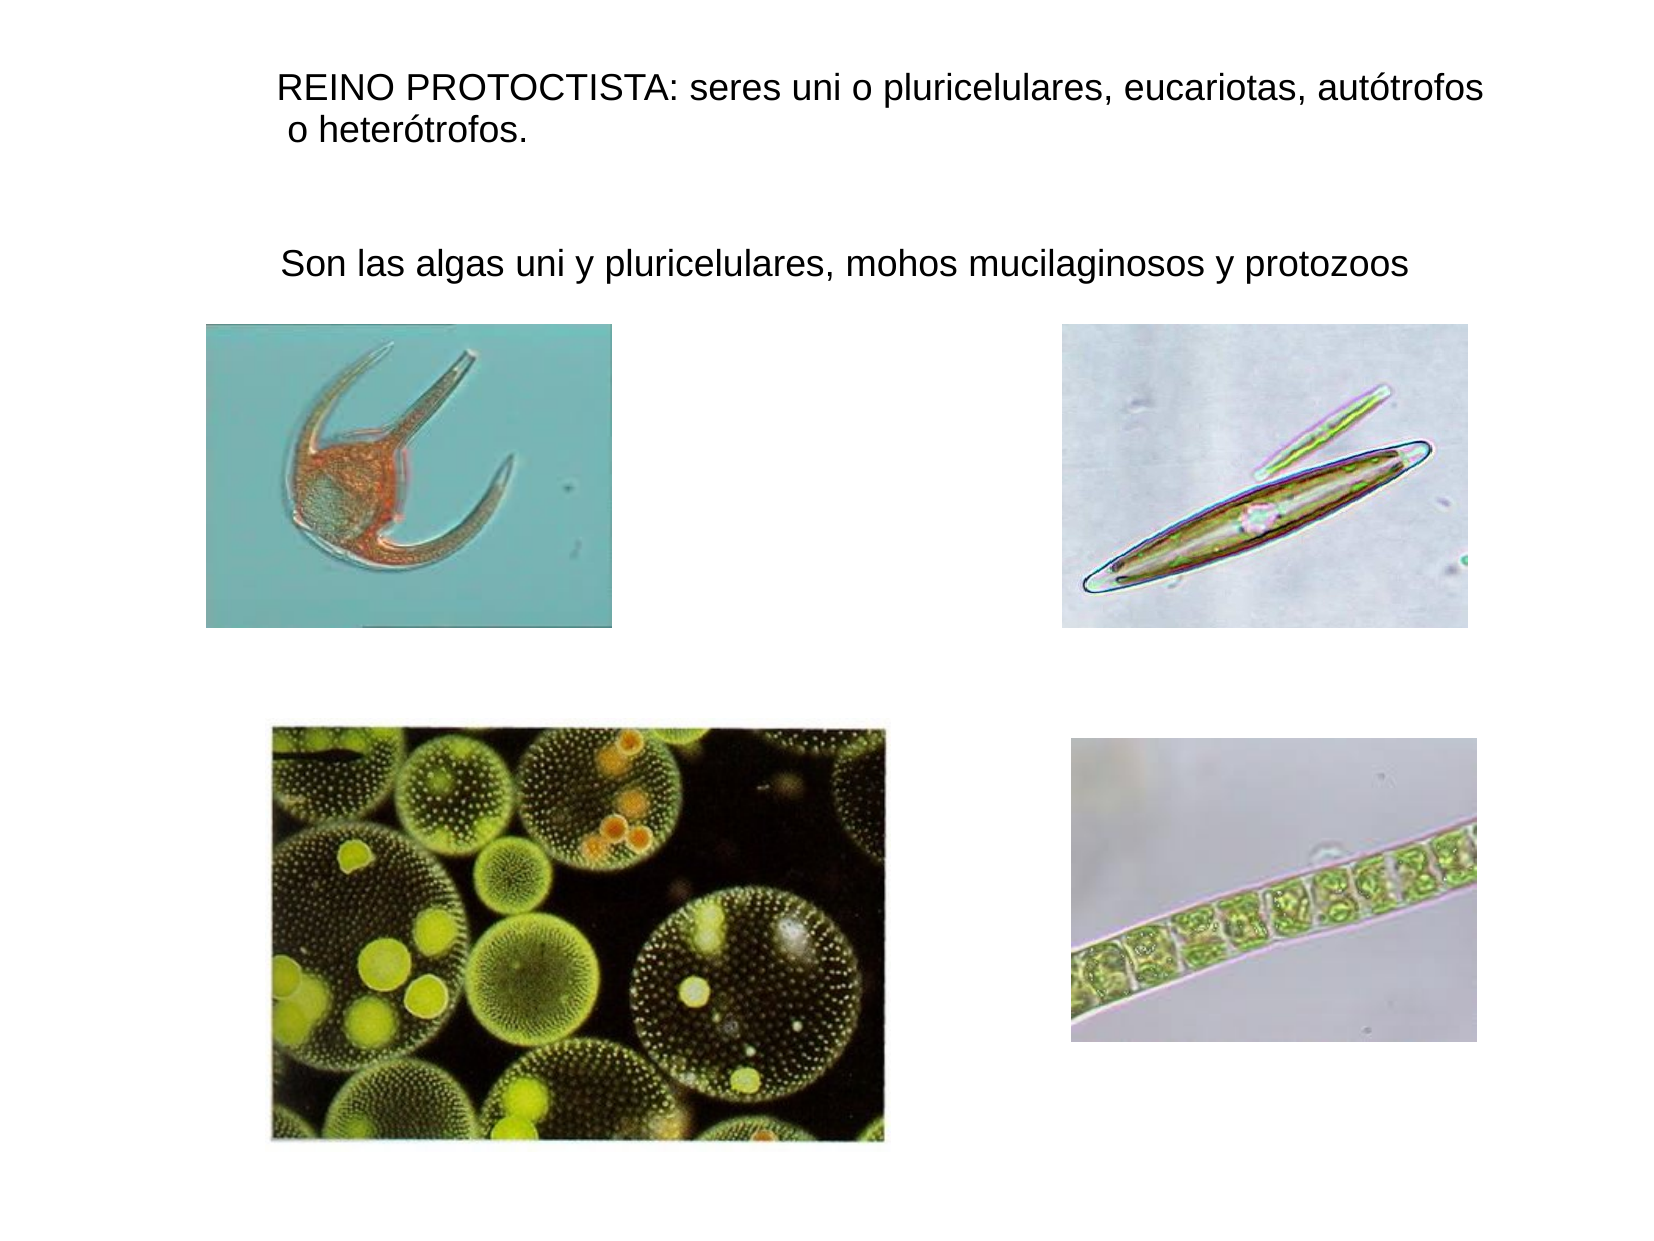

REINO PROTOCTISTA: seres uni o pluricelulares, eucariotas, autótrofos
 o heterótrofos.
Son las algas uni y pluricelulares, mohos mucilaginosos y protozoos